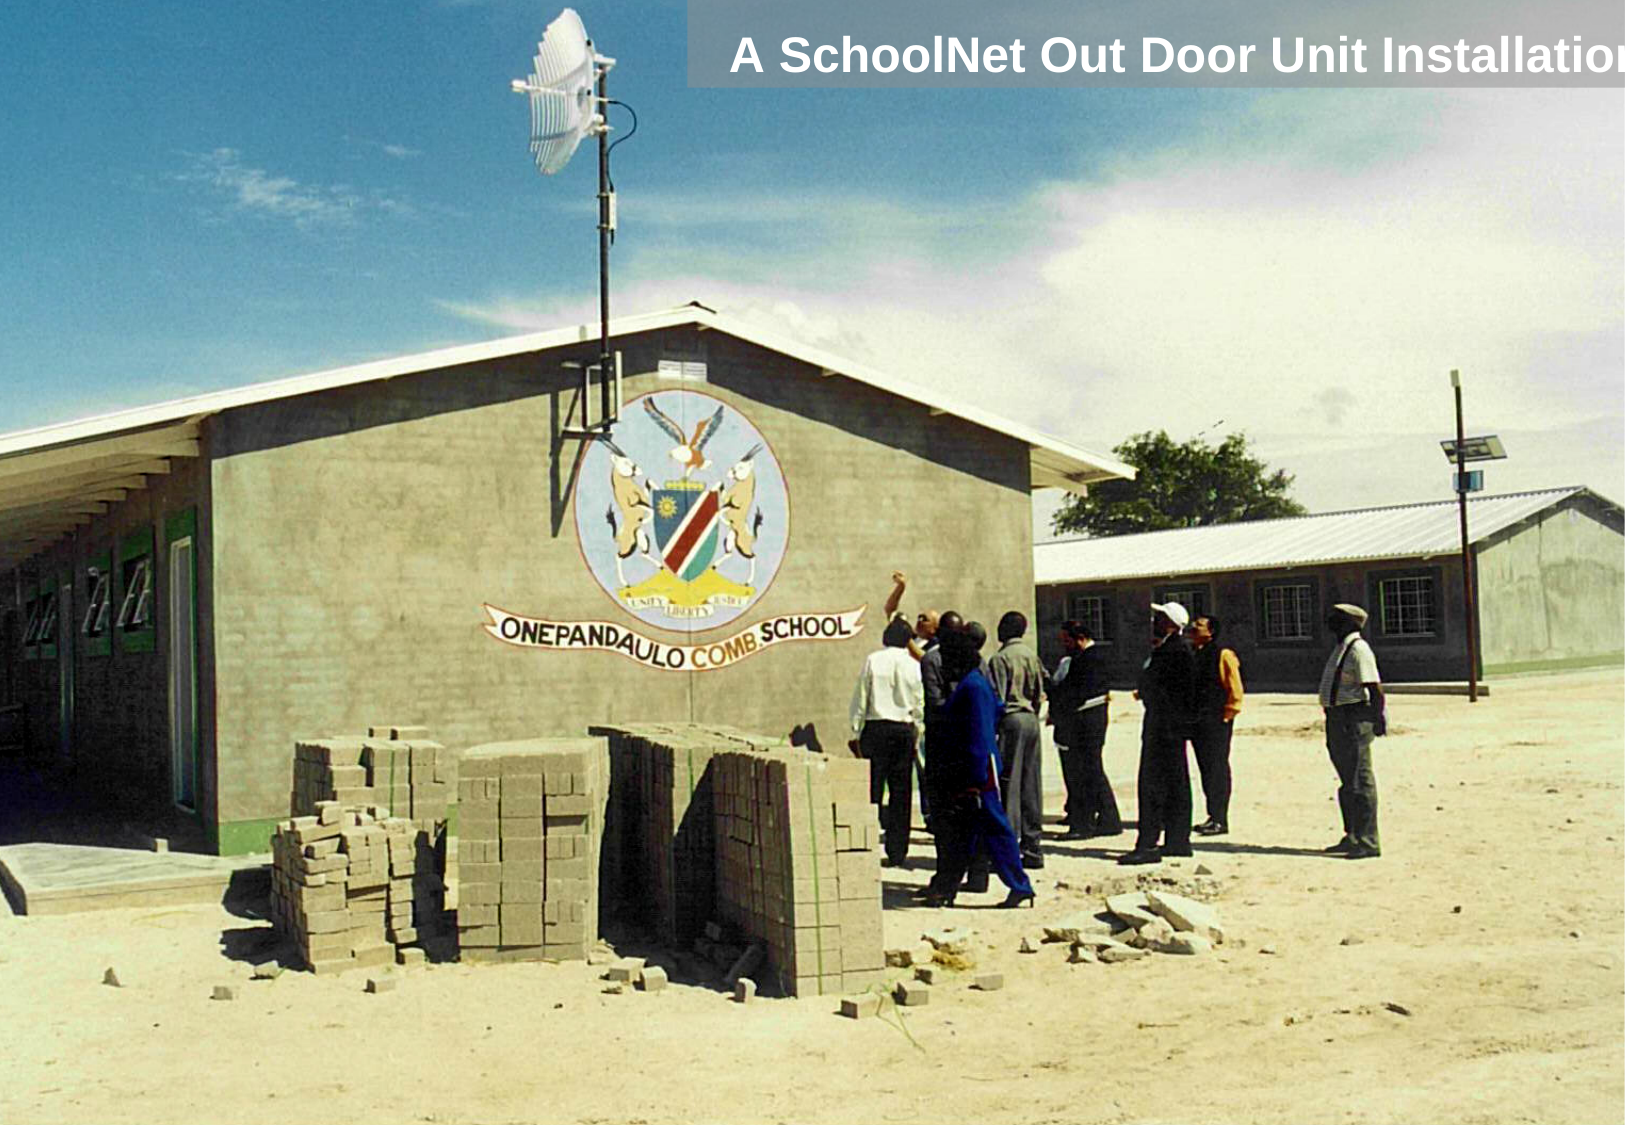

# A SchoolNet Out Door Unit Installation